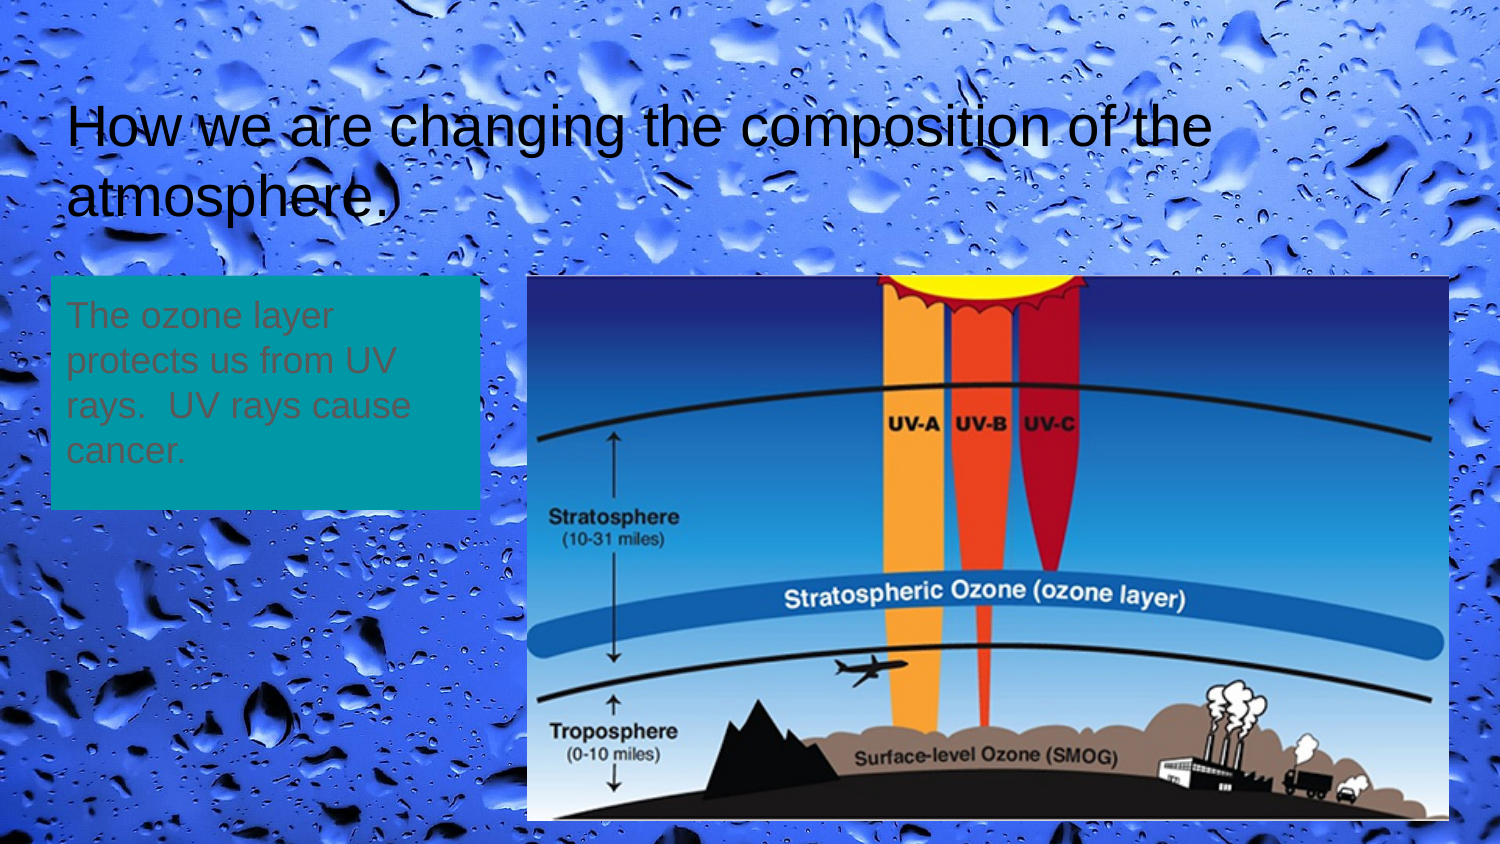

# How we are changing the composition of the atmosphere.
The ozone layer protects us from UV rays. UV rays cause cancer.